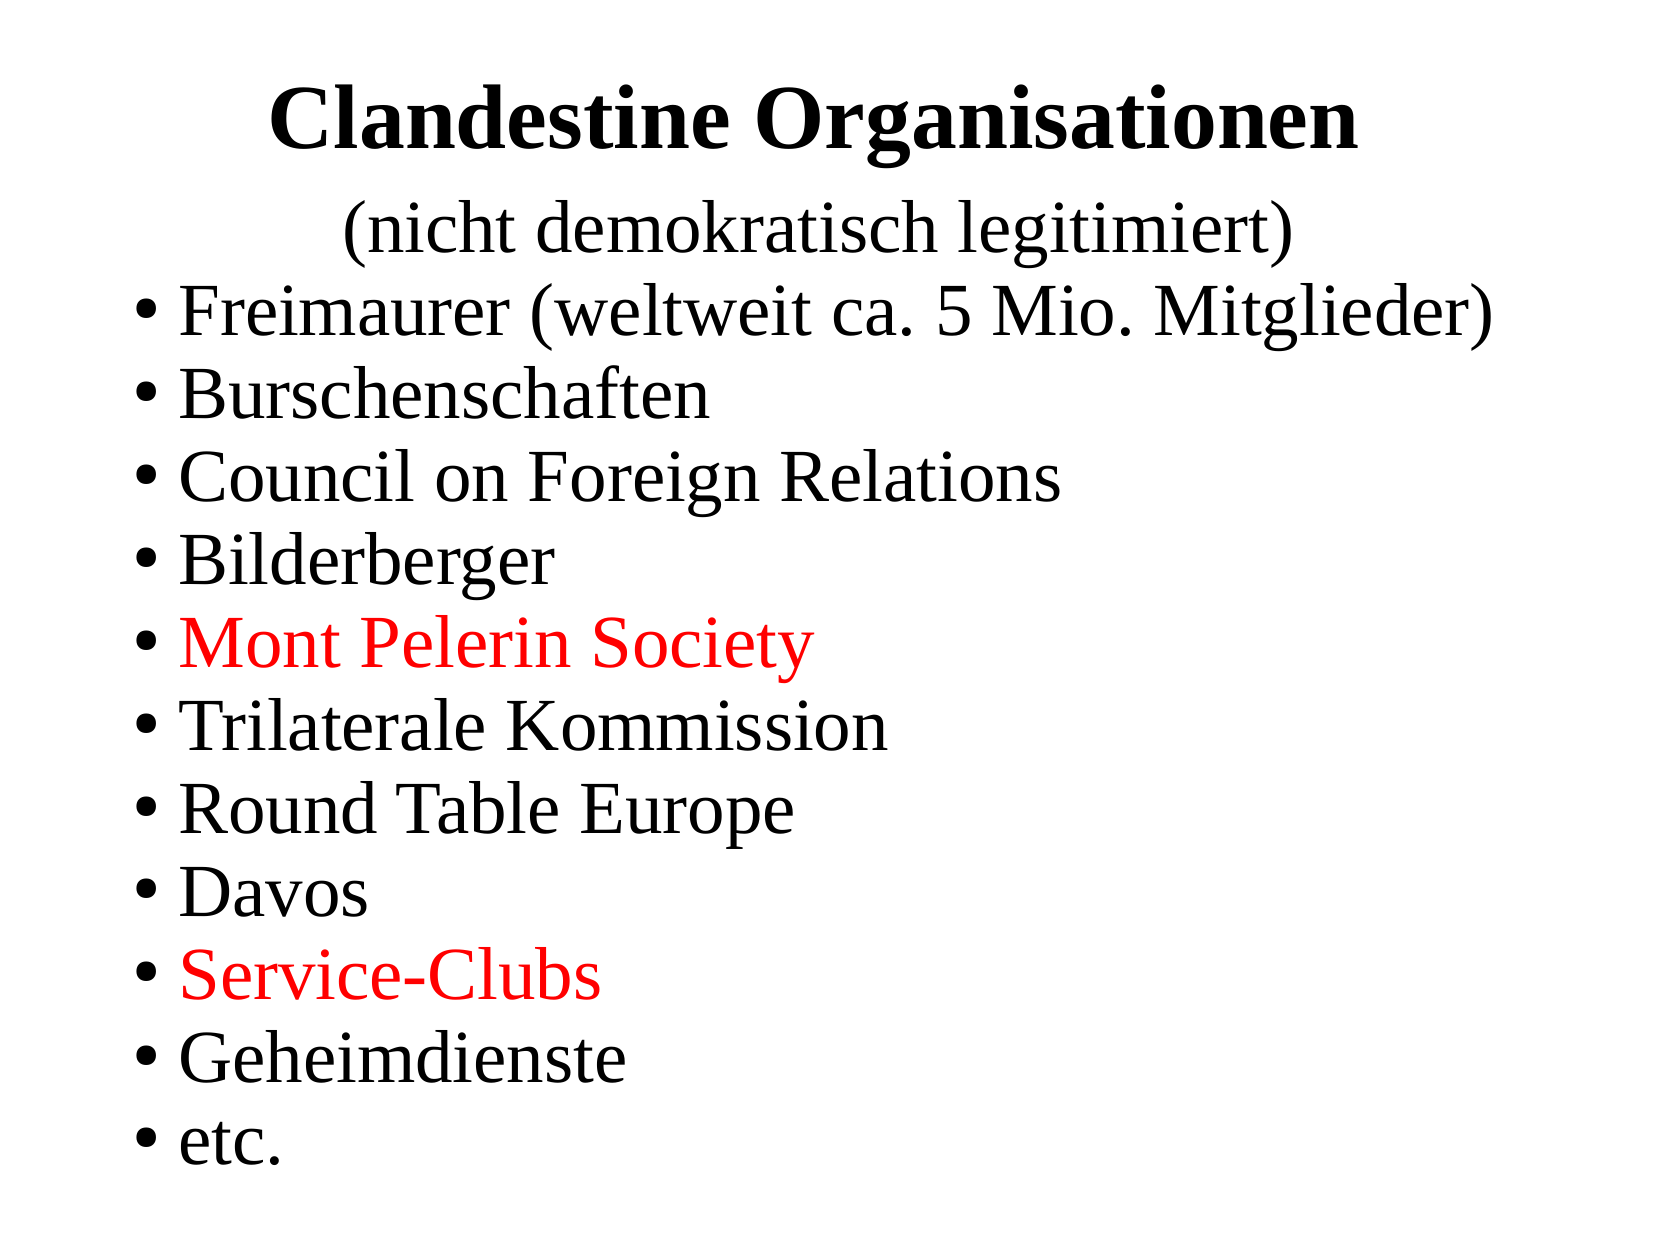

Clandestine Organisationen
(nicht demokratisch legitimiert)
 Freimaurer (weltweit ca. 5 Mio. Mitglieder)
 Burschenschaften
 Council on Foreign Relations
 Bilderberger
 Mont Pelerin Society
 Trilaterale Kommission
 Round Table Europe
 Davos
 Service-Clubs
 Geheimdienste
 etc.